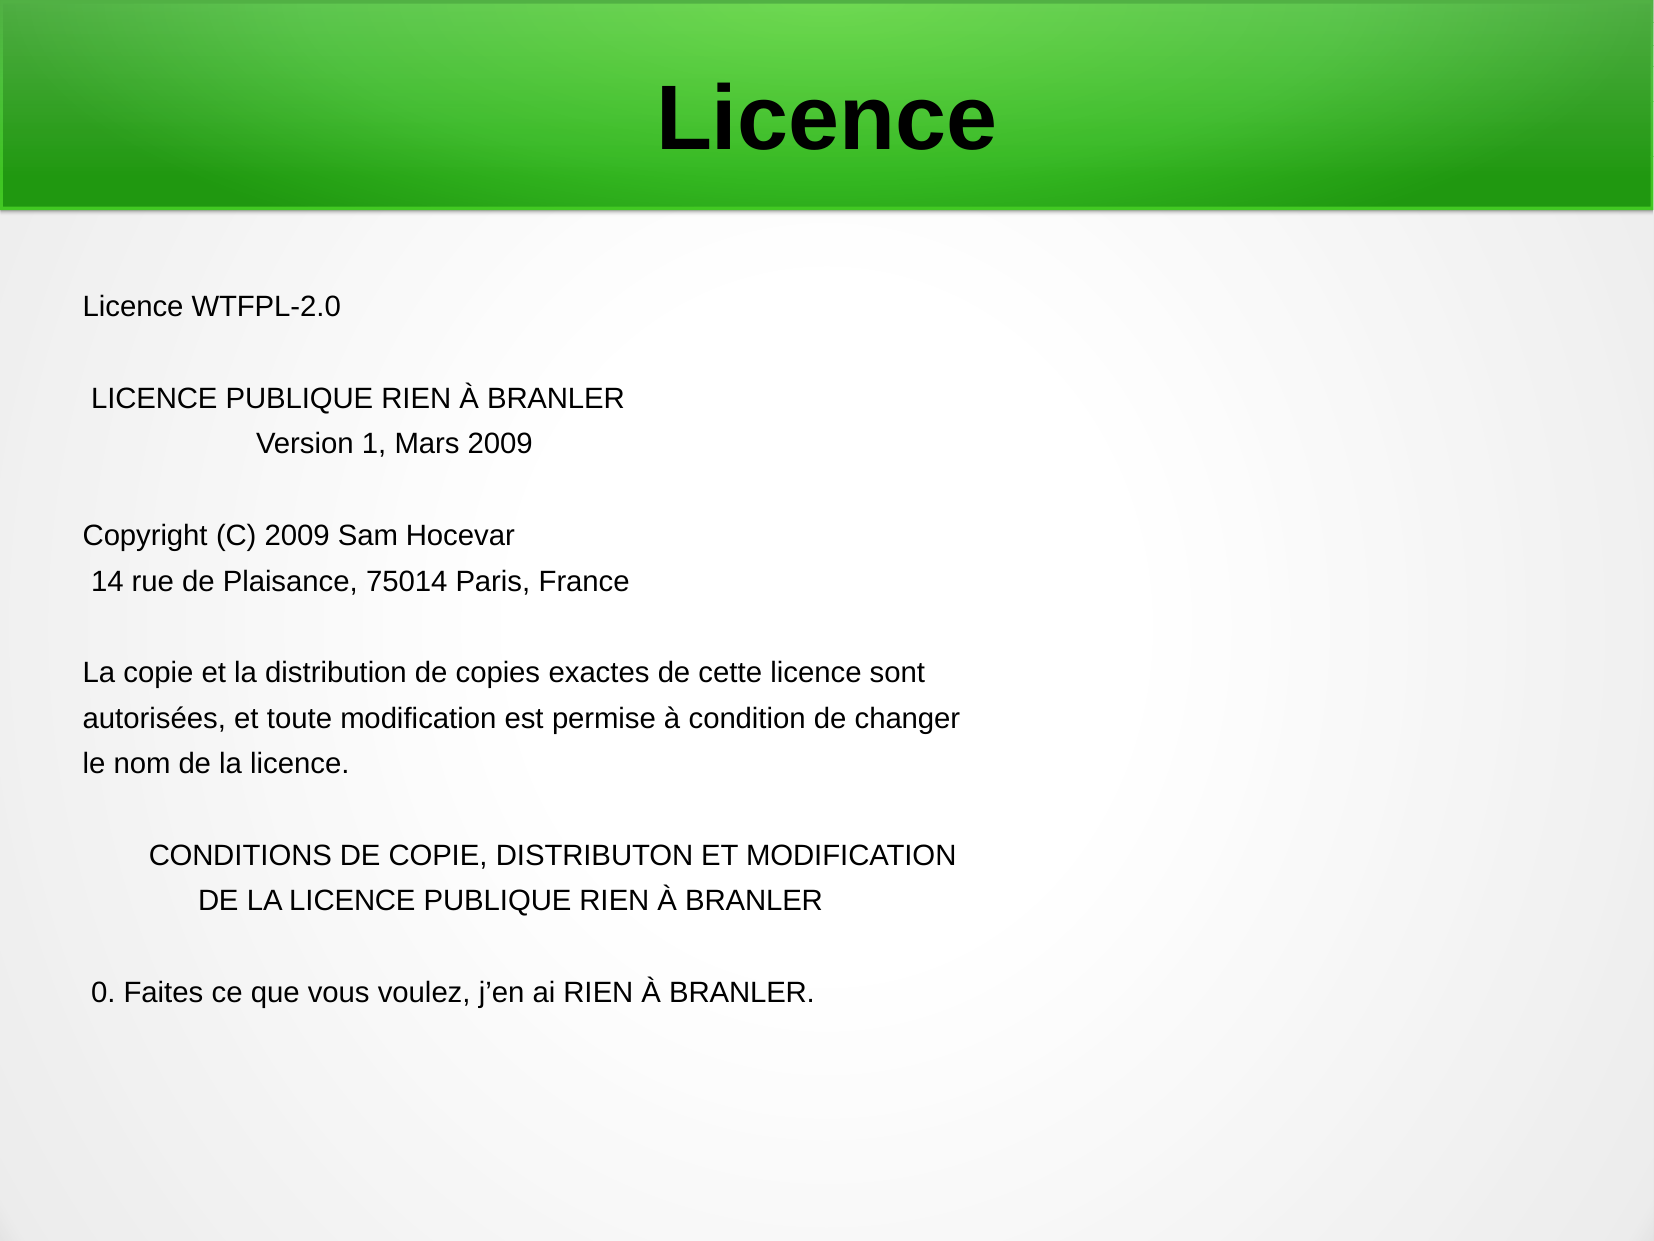

# Licence
Licence WTFPL-2.0
 LICENCE PUBLIQUE RIEN À BRANLER
 Version 1, Mars 2009
Copyright (C) 2009 Sam Hocevar
 14 rue de Plaisance, 75014 Paris, France
La copie et la distribution de copies exactes de cette licence sont
autorisées, et toute modification est permise à condition de changer
le nom de la licence.
 CONDITIONS DE COPIE, DISTRIBUTON ET MODIFICATION
 DE LA LICENCE PUBLIQUE RIEN À BRANLER
 0. Faites ce que vous voulez, j’en ai RIEN À BRANLER.